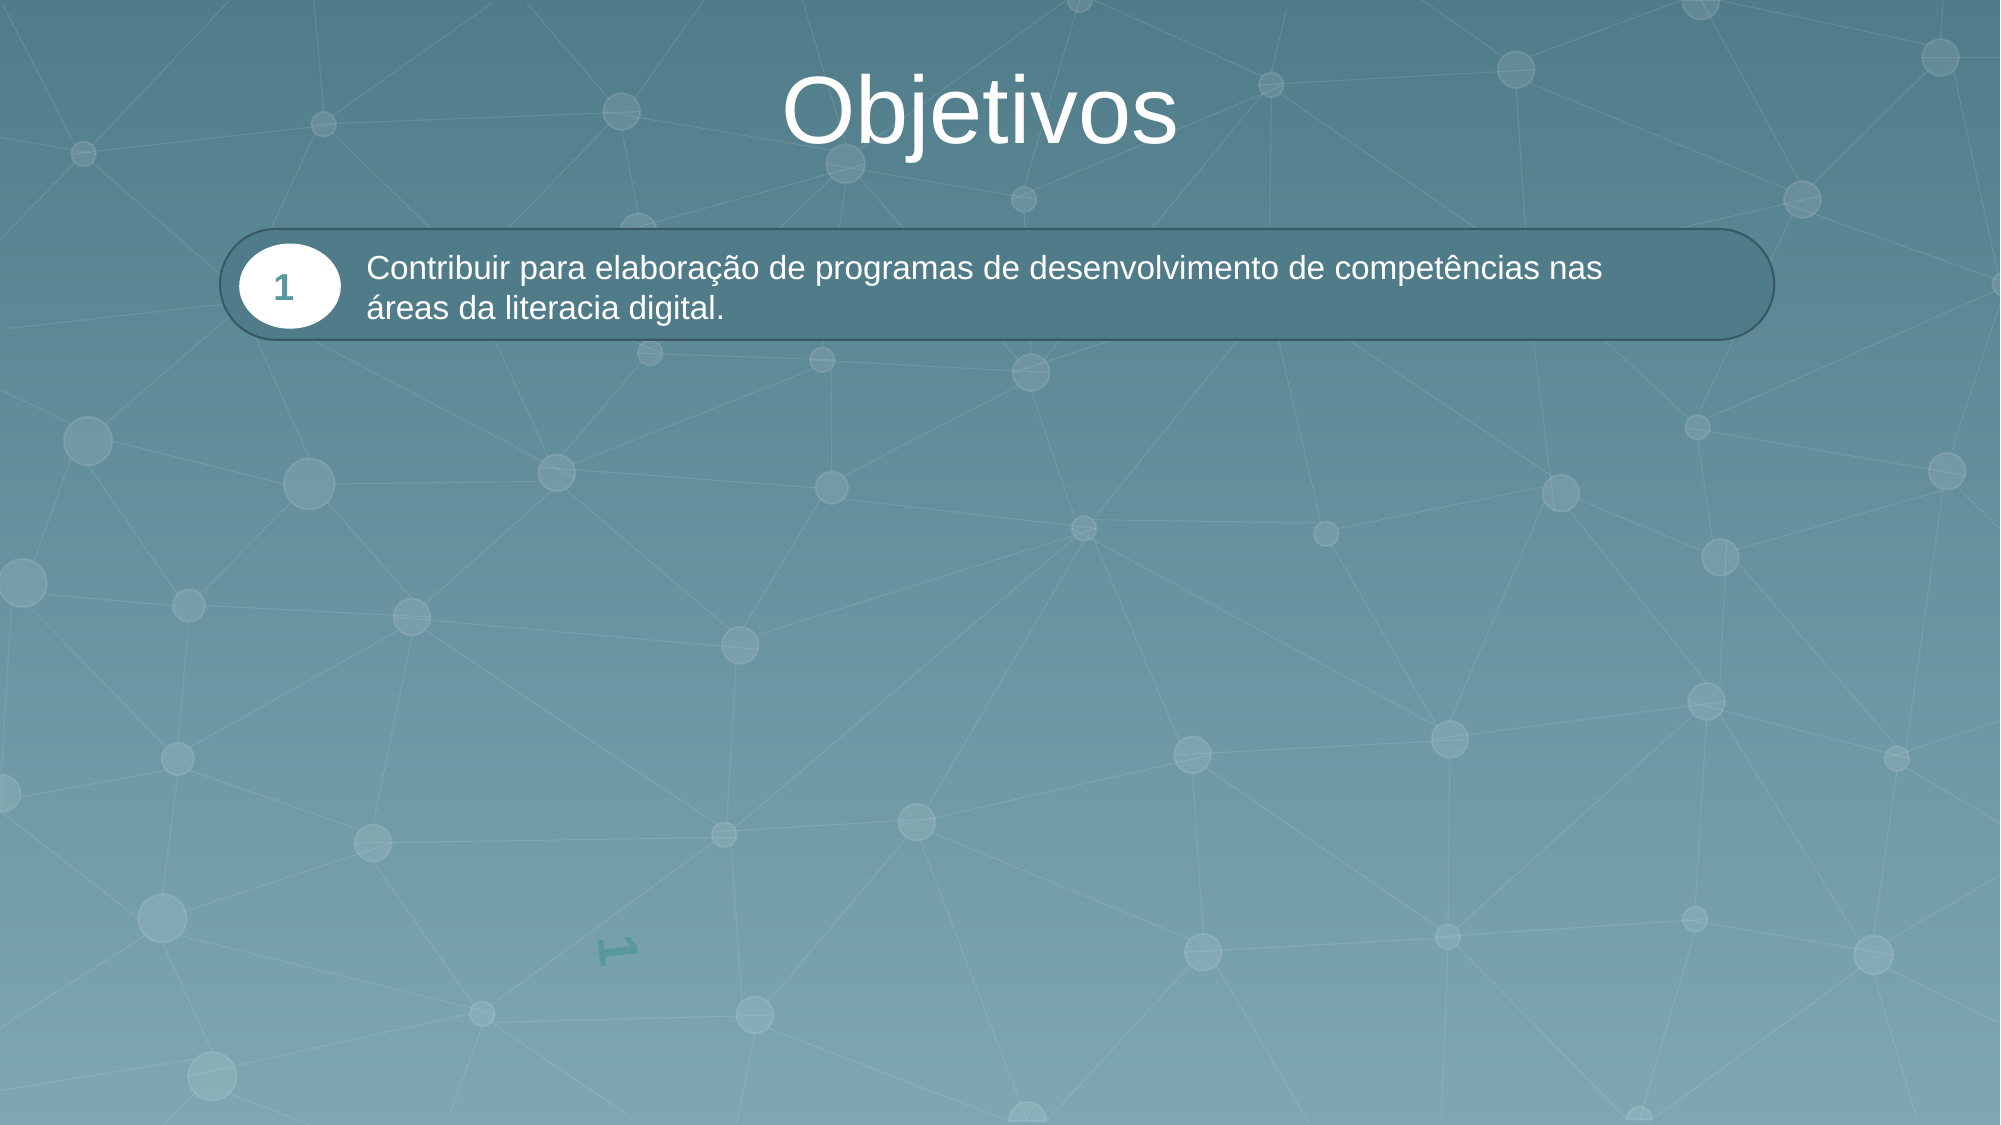

# Objetivos
Contribuir para elaboração de programas de desenvolvimento de competências nas áreas da literacia digital.
1
1